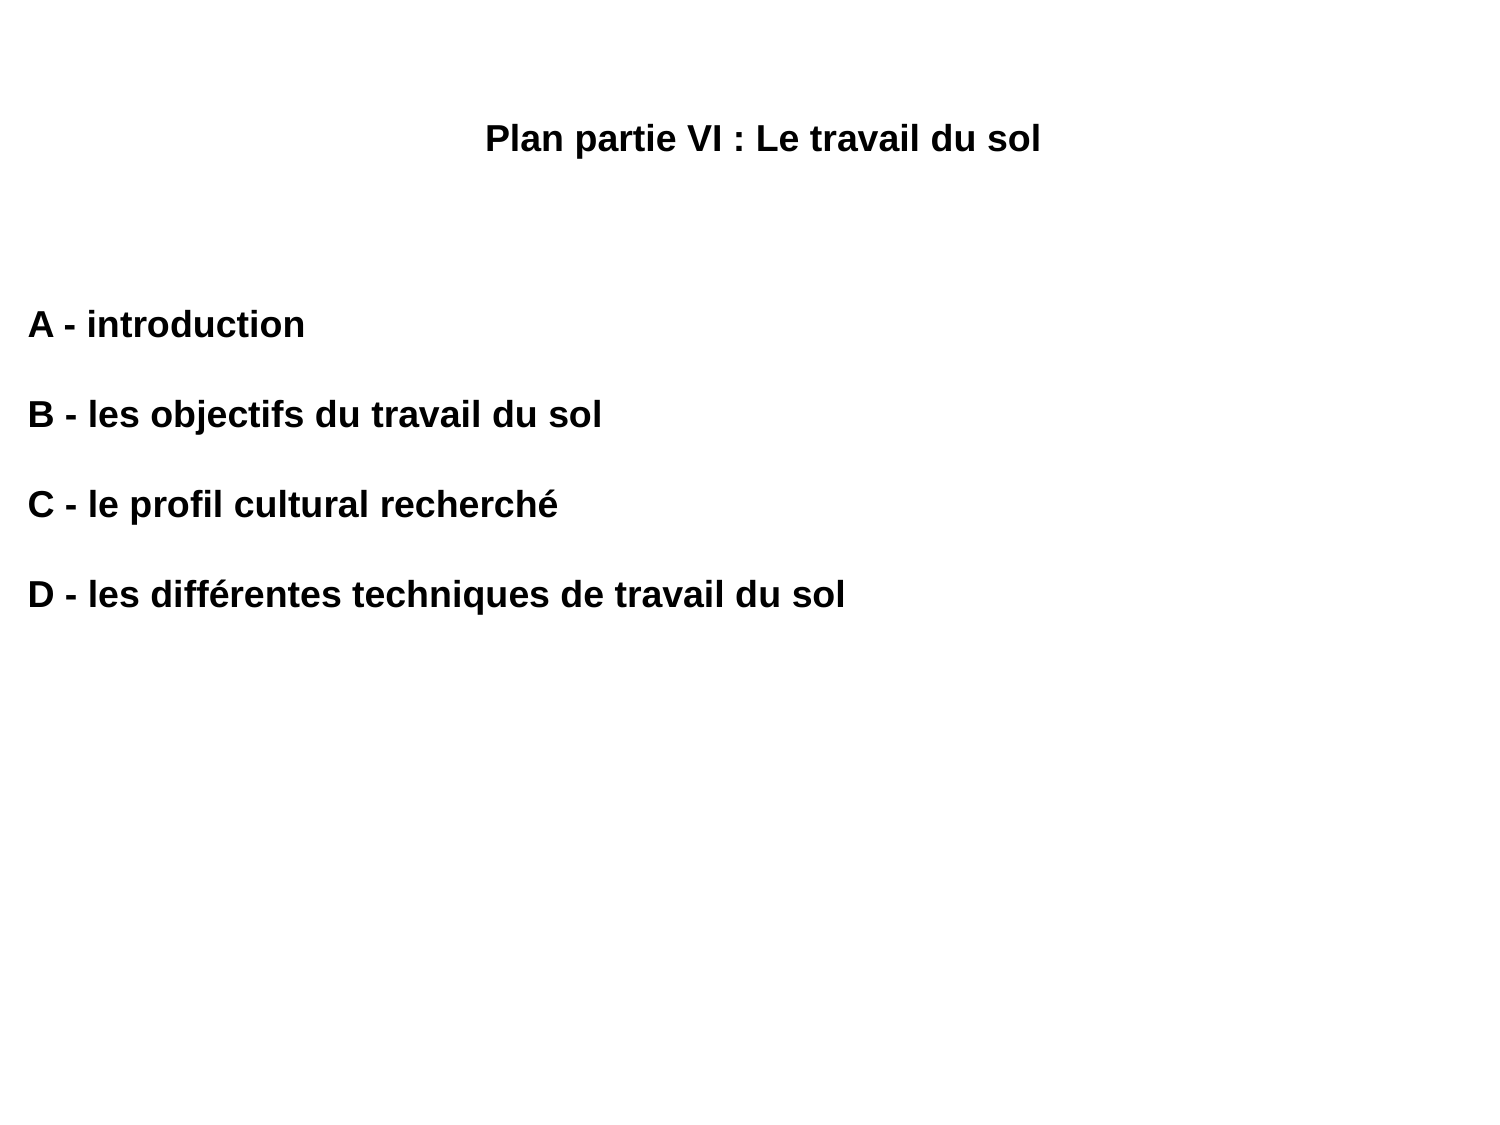

Plan partie VI : Le travail du sol
A - introduction
B - les objectifs du travail du sol
C - le profil cultural recherché
D - les différentes techniques de travail du sol